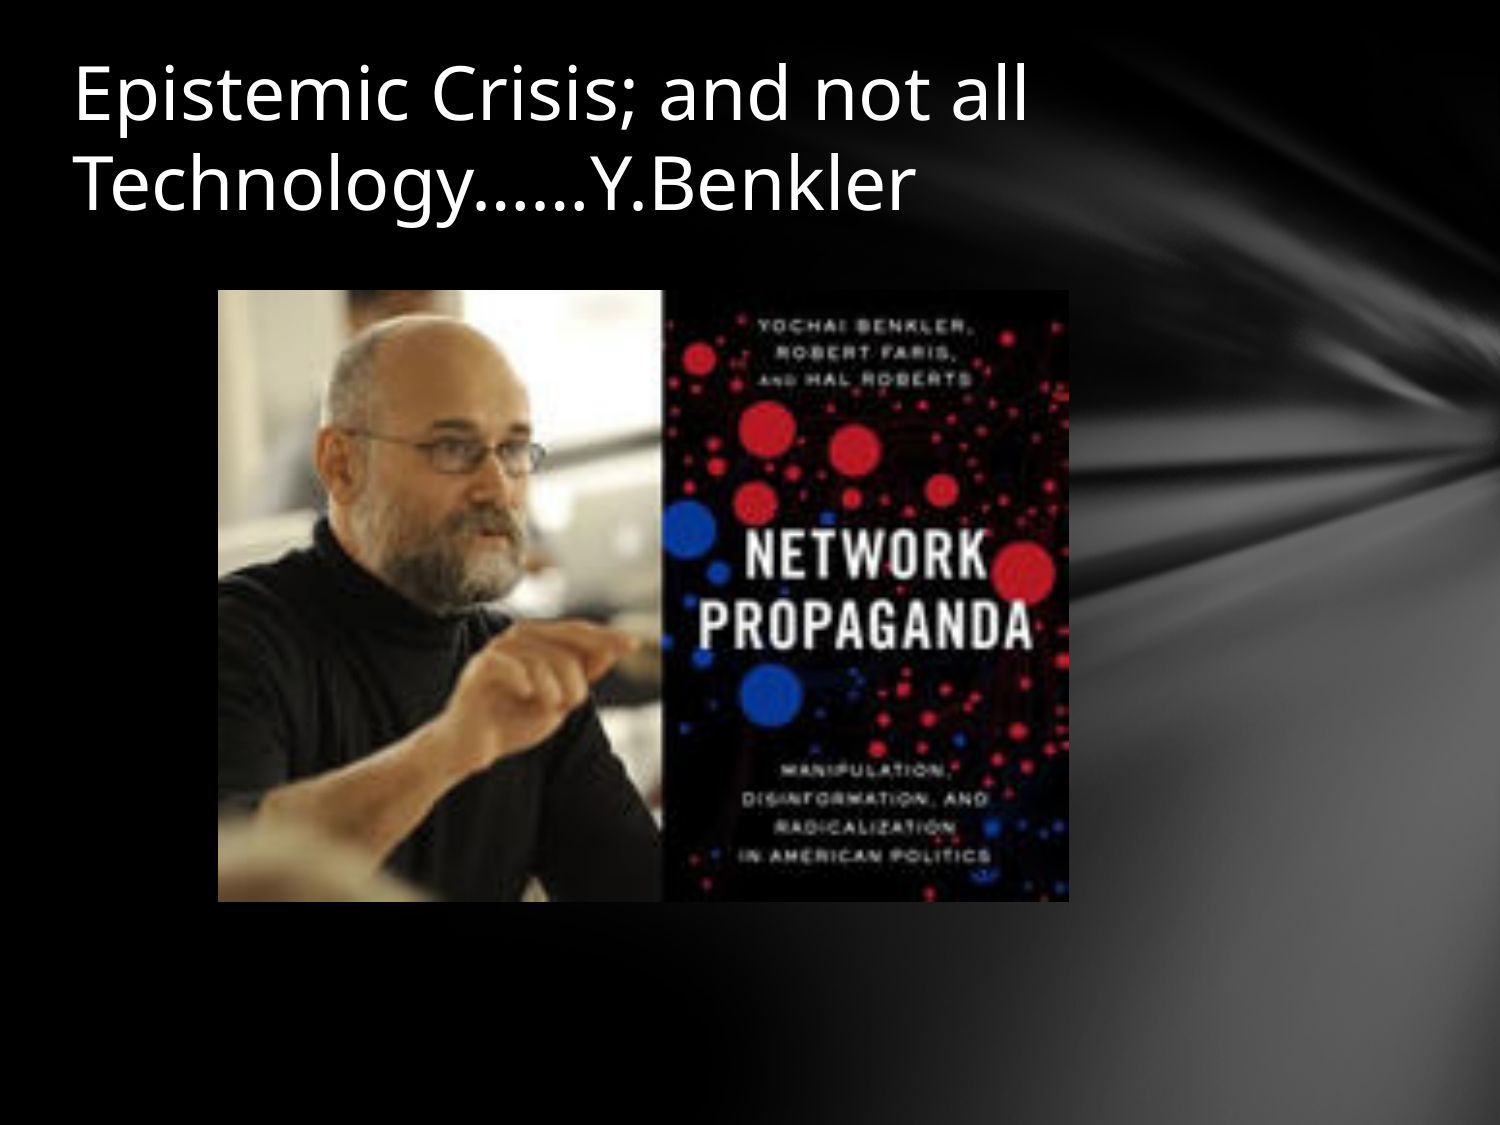

# Epistemic Crisis; and not all Technology……Y.Benkler